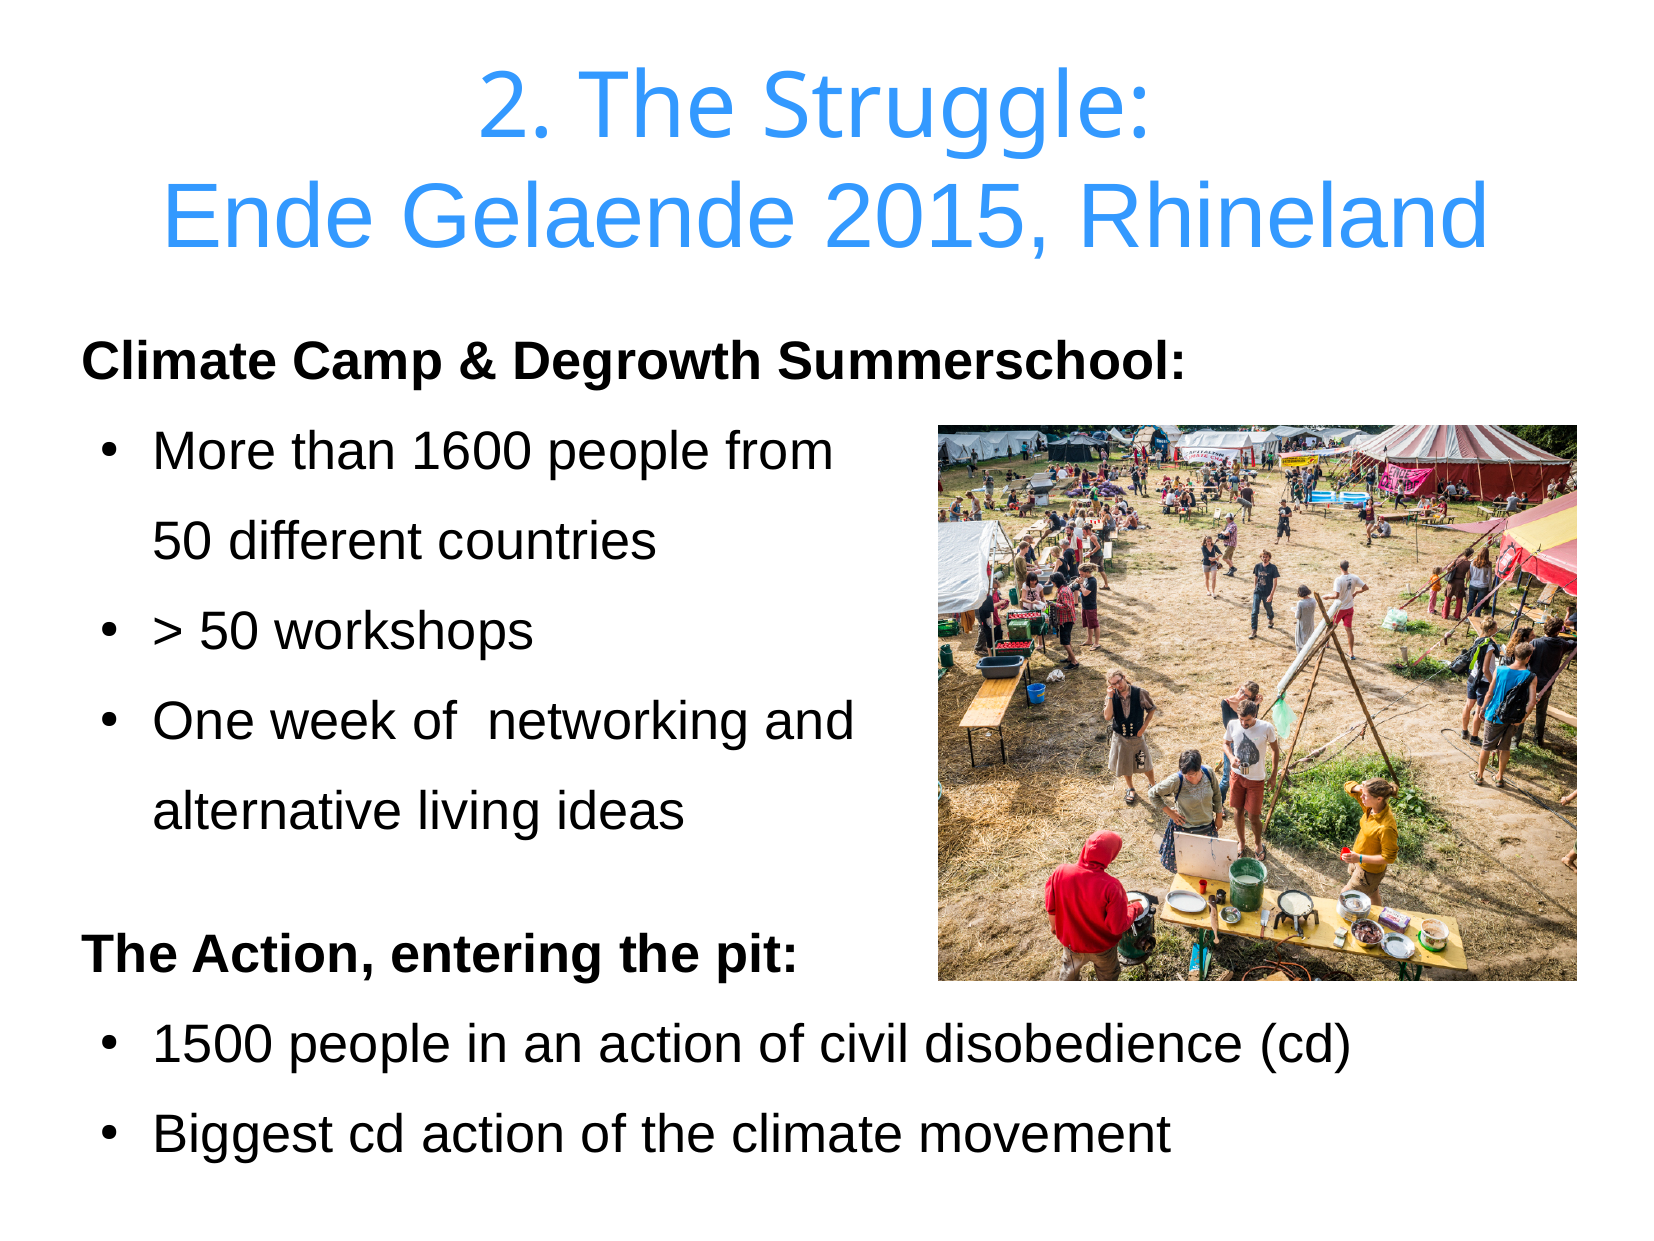

# 2. The Struggle: Ende Gelaende 2015, Rhineland
Climate Camp & Degrowth Summerschool:
More than 1600 people from
50 different countries
> 50 workshops
One week of networking and
alternative living ideas
The Action, entering the pit:
1500 people in an action of civil disobedience (cd)
Biggest cd action of the climate movement